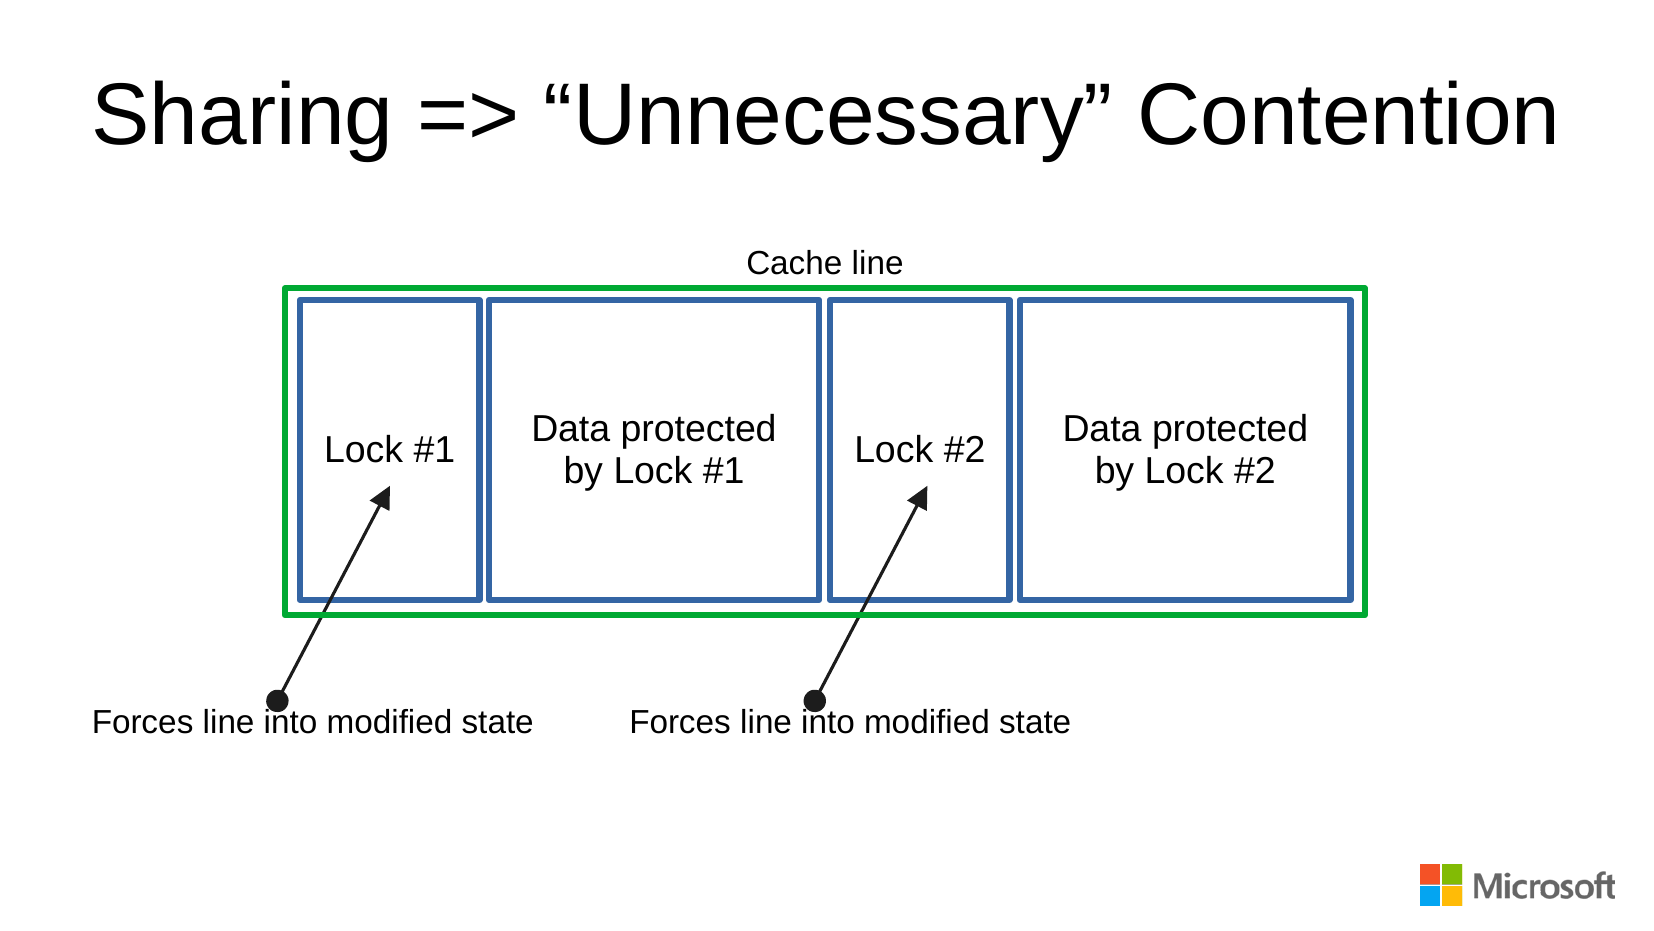

# Sharing => “Unnecessary” Contention
Cache line
Lock #1
Data protected by Lock #1
Lock #2
Data protected by Lock #2
Forces line into modified state
Forces line into modified state